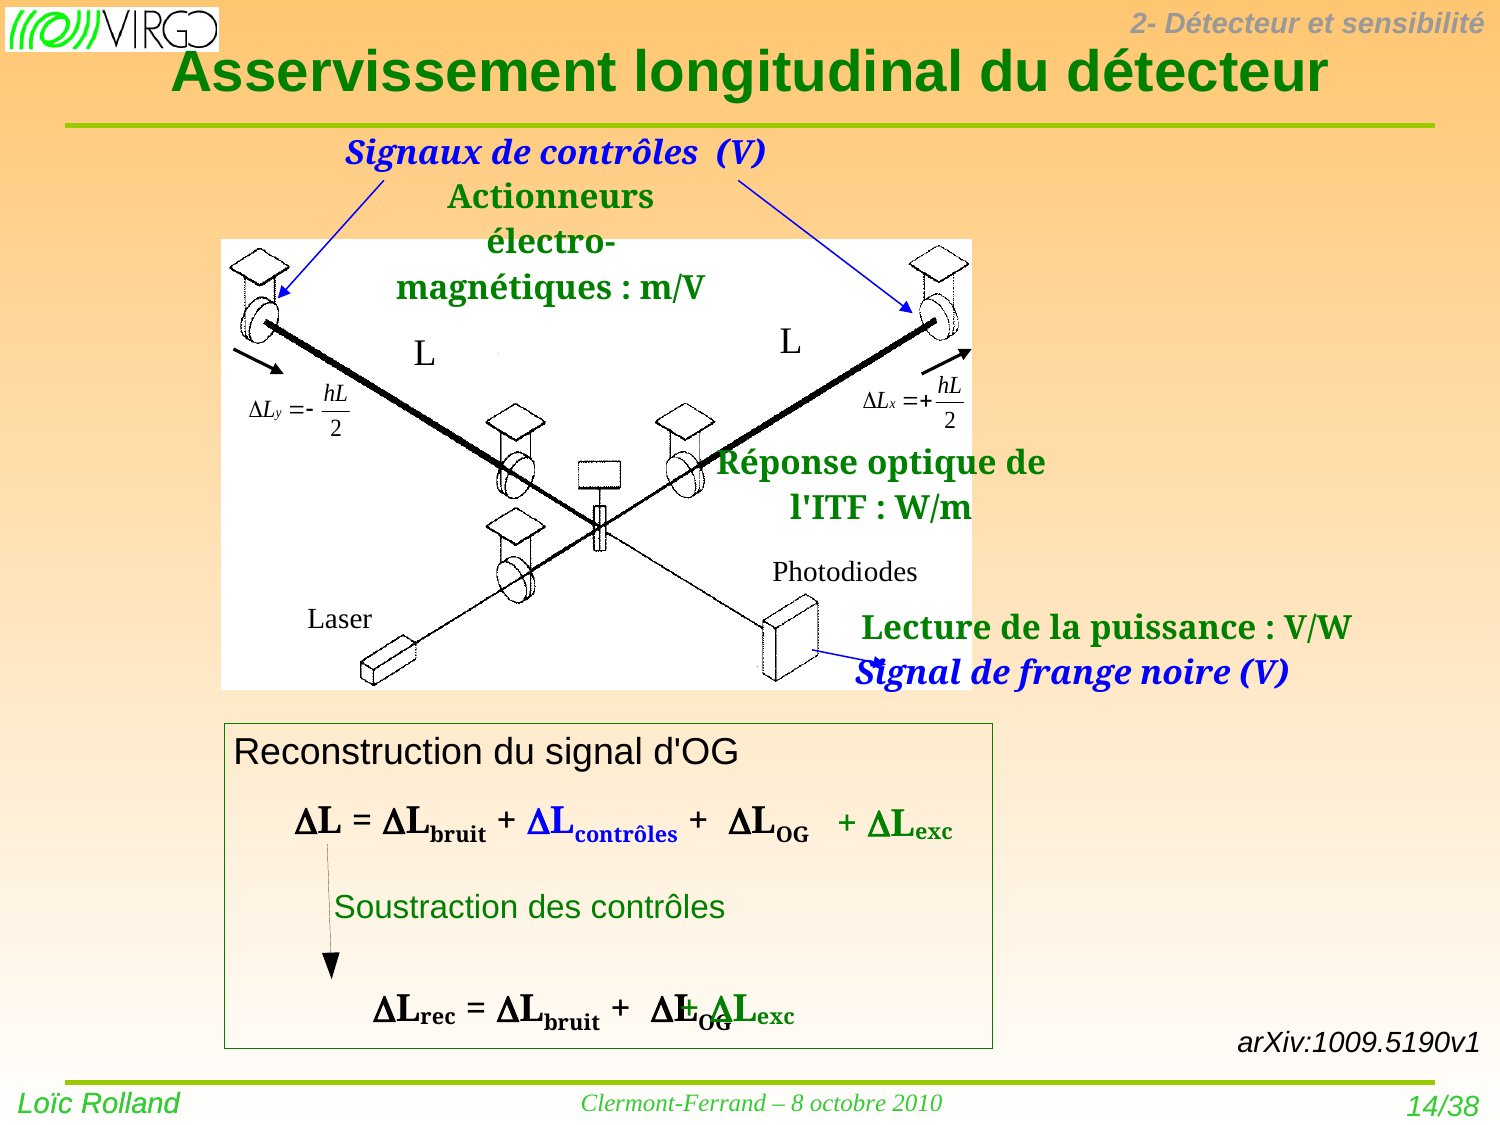

2- Détecteur et sensibilité
# Asservissement longitudinal du détecteur
Signaux de contrôles (V)
Actionneurs électro-magnétiques : m/V
L
L
Photodiodes
Laser
Réponse optique de l'ITF : W/m
Lecture de la puissance : V/W
Signal de frange noire (V)
Reconstruction du signal d'OG
L = Lbruit + Lcontrôles + LOG
+ Lexc
Soustraction des contrôles
+ Lexc
Lrec = Lbruit + LOG
arXiv:1009.5190v1
14